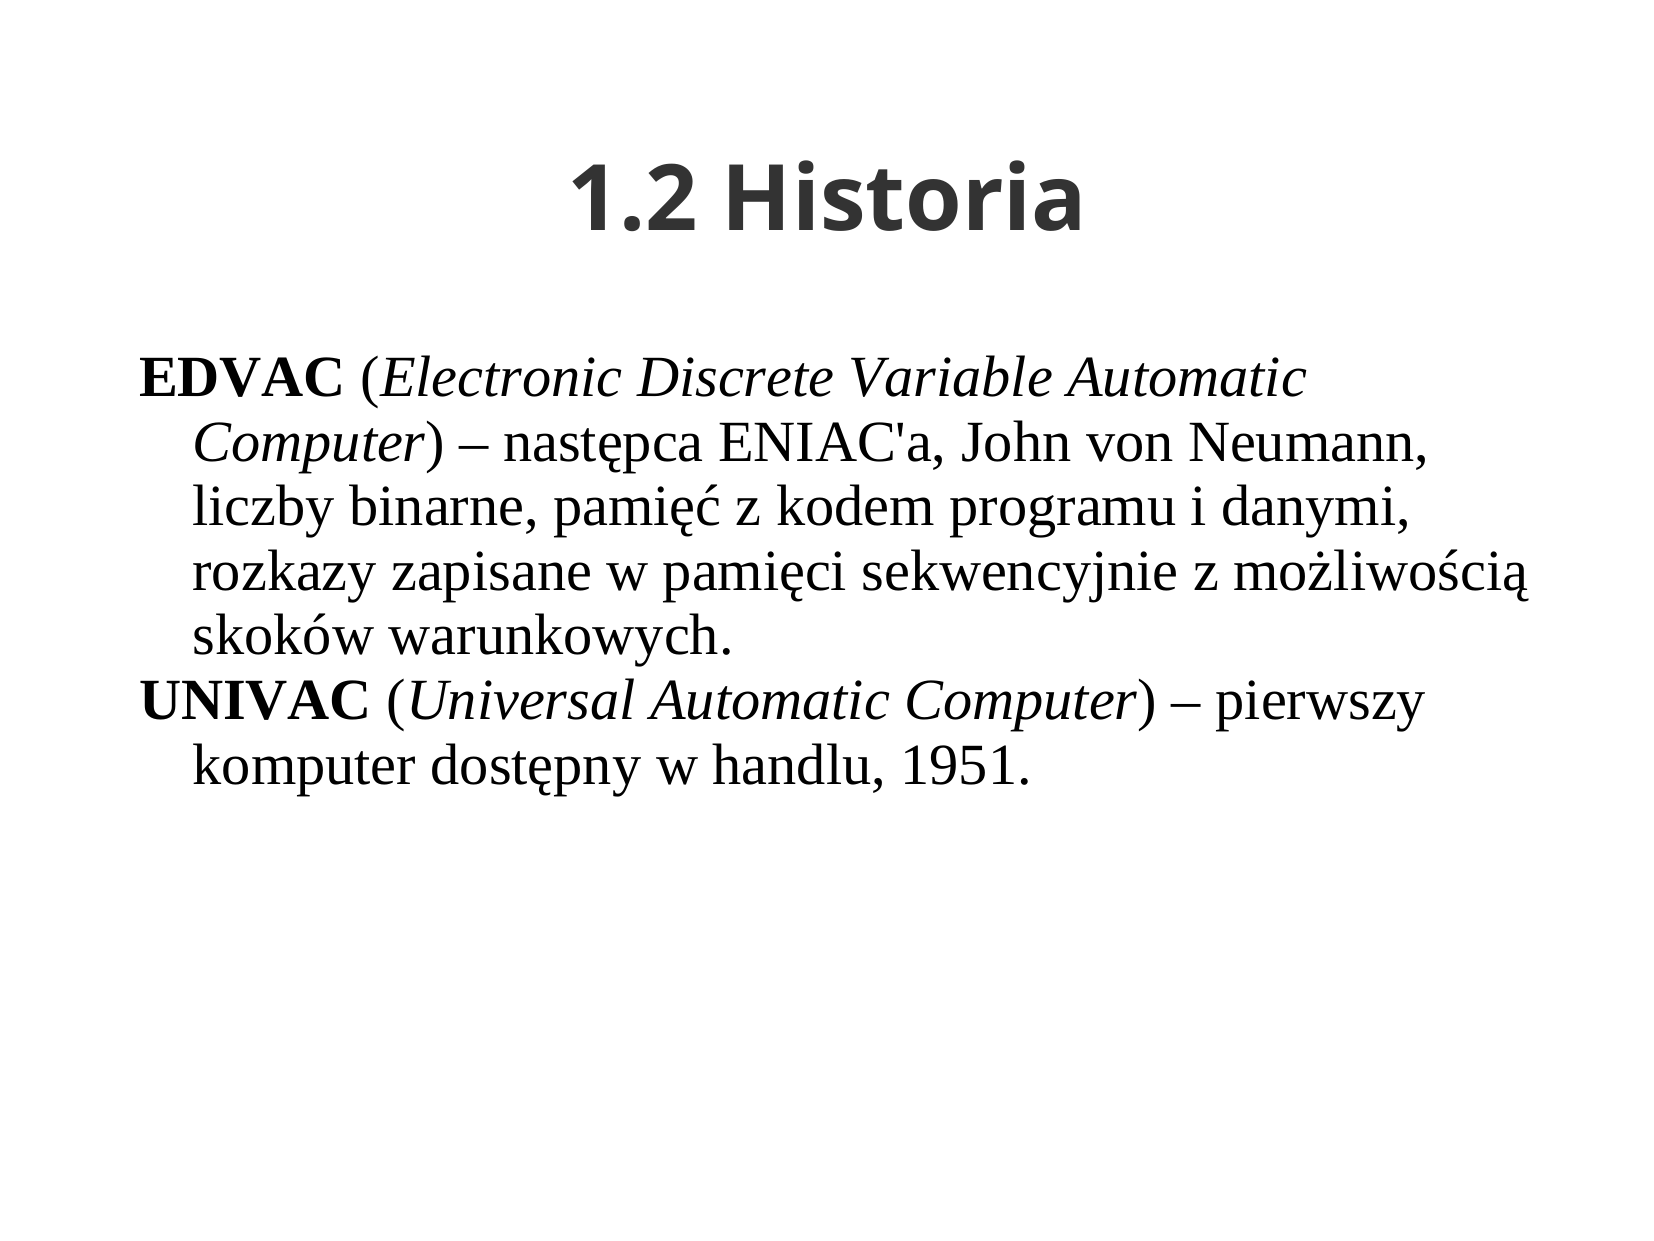

# 1.2 Historia
EDVAC (Electronic Discrete Variable Automatic Computer) – następca ENIAC'a, John von Neumann, liczby binarne, pamięć z kodem programu i danymi, rozkazy zapisane w pamięci sekwencyjnie z możliwością skoków warunkowych.
UNIVAC (Universal Automatic Computer) – pierwszy komputer dostępny w handlu, 1951.